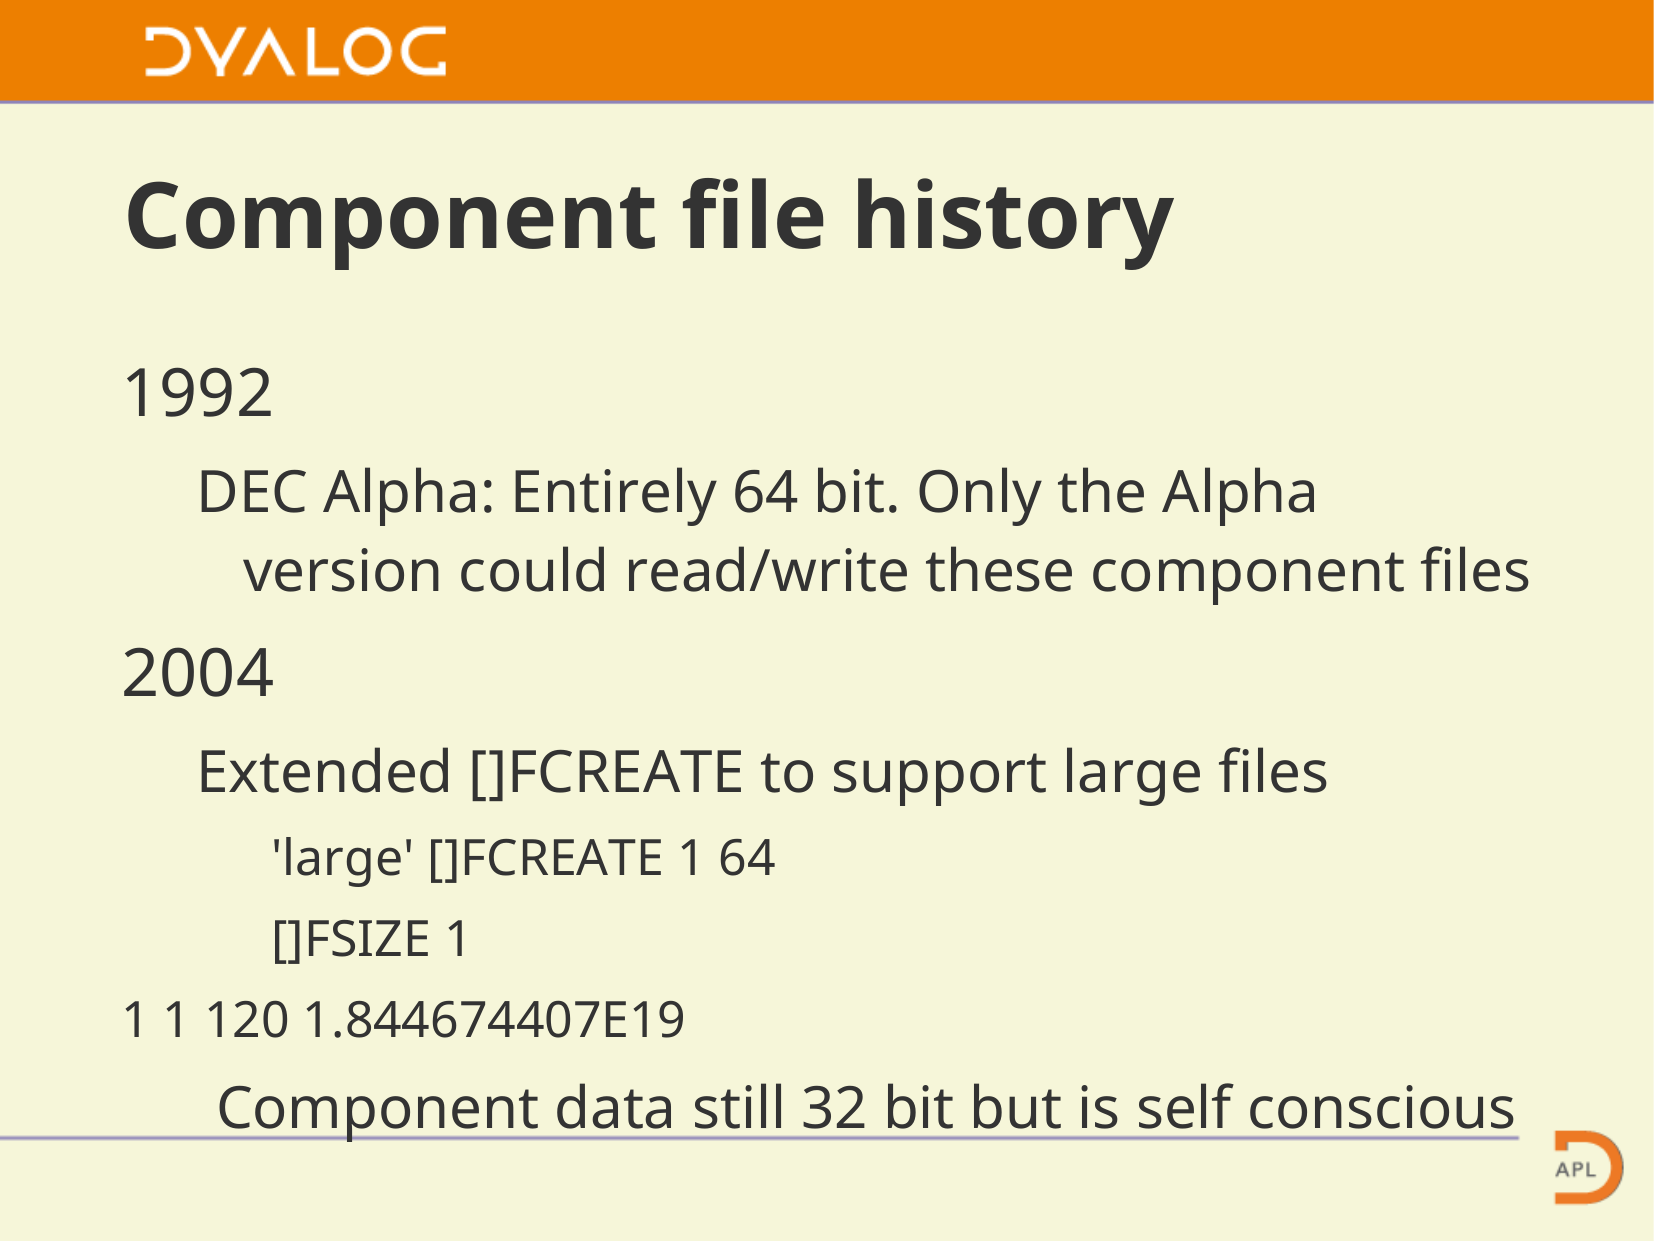

# Component file history
1992
DEC Alpha: Entirely 64 bit. Only the Alpha version could read/write these component files
2004
Extended []FCREATE to support large files
'large' []FCREATE 1 64
[]FSIZE 1
1 1 120 1.844674407E19
Component data still 32 bit but is self conscious